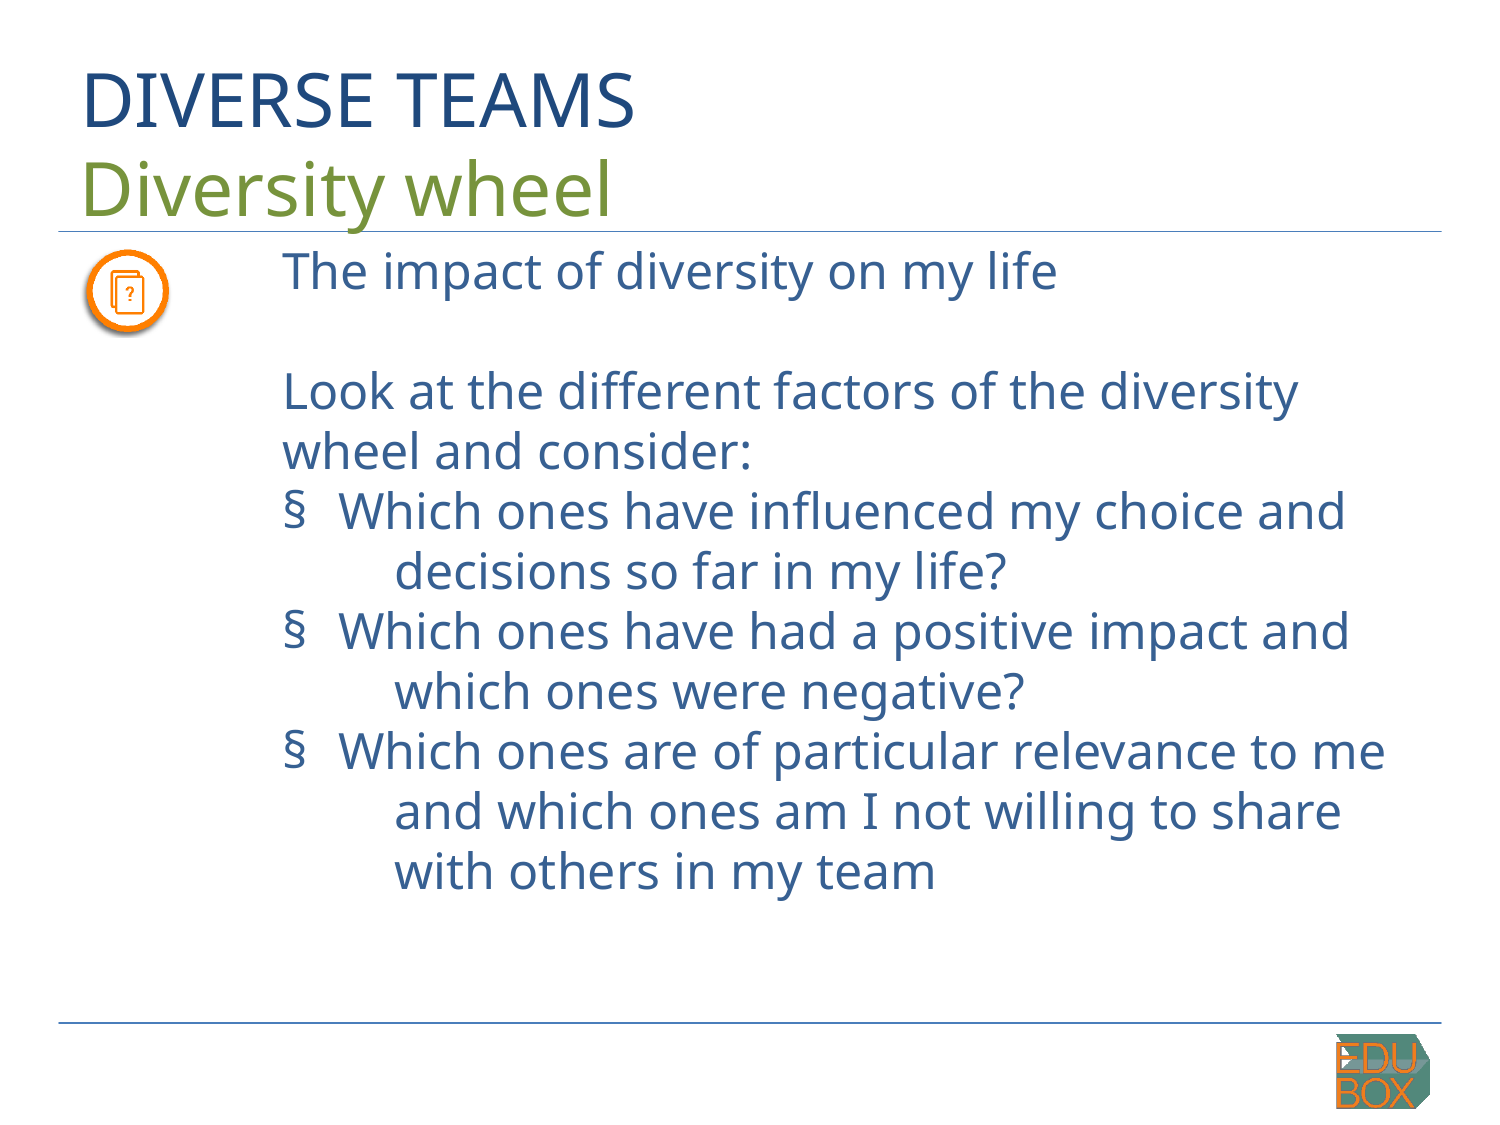

# DIVERSE TEAMS
Diversity wheel
The impact of diversity on my life
Look at the different factors of the diversity wheel and consider:
Which ones have influenced my choice and decisions so far in my life?
Which ones have had a positive impact and which ones were negative?
Which ones are of particular relevance to me and which ones am I not willing to share with others in my team